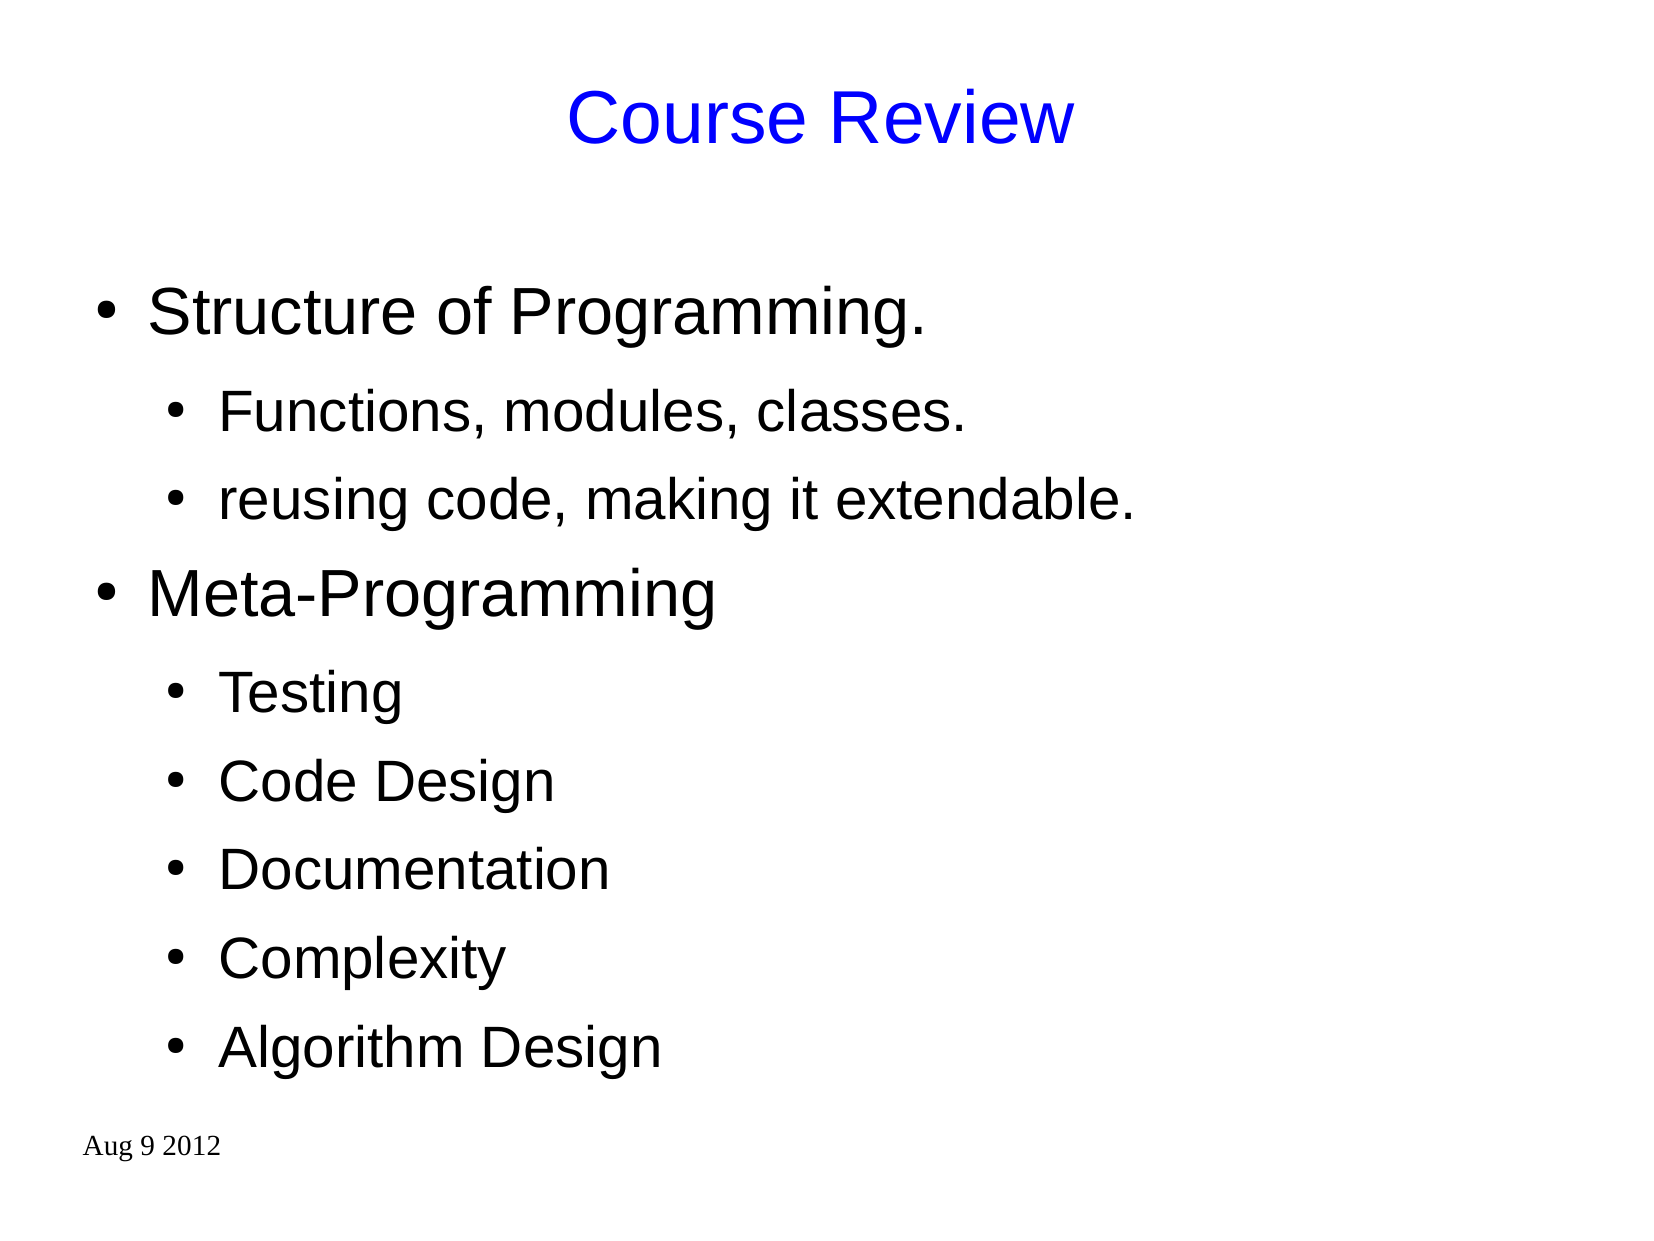

# Course Review
Structure of Programming.
Functions, modules, classes.
reusing code, making it extendable.
Meta-Programming
Testing
Code Design
Documentation
Complexity
Algorithm Design
Aug 9 2012